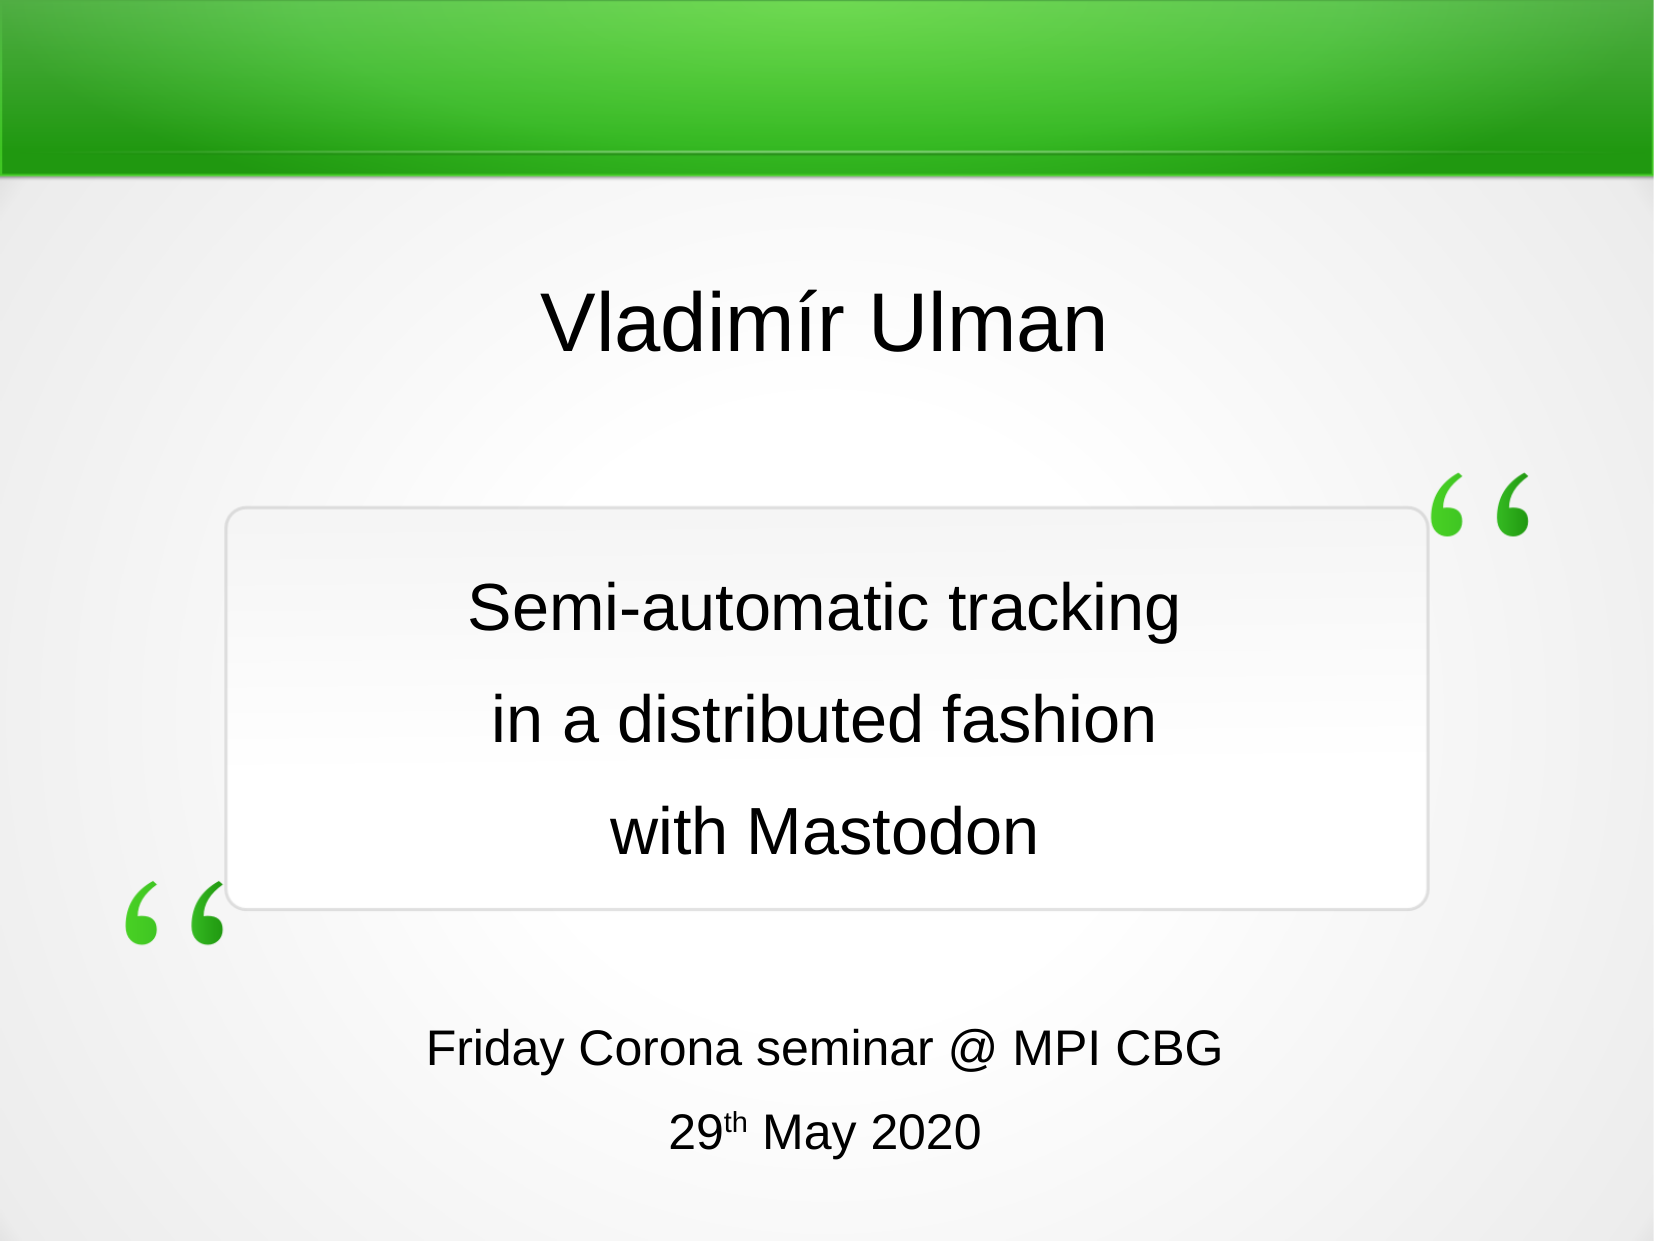

#
Vladimír Ulman
Friday Corona seminar @ MPI CBG
29th May 2020
Semi-automatic tracking
in a distributed fashion
with Mastodon